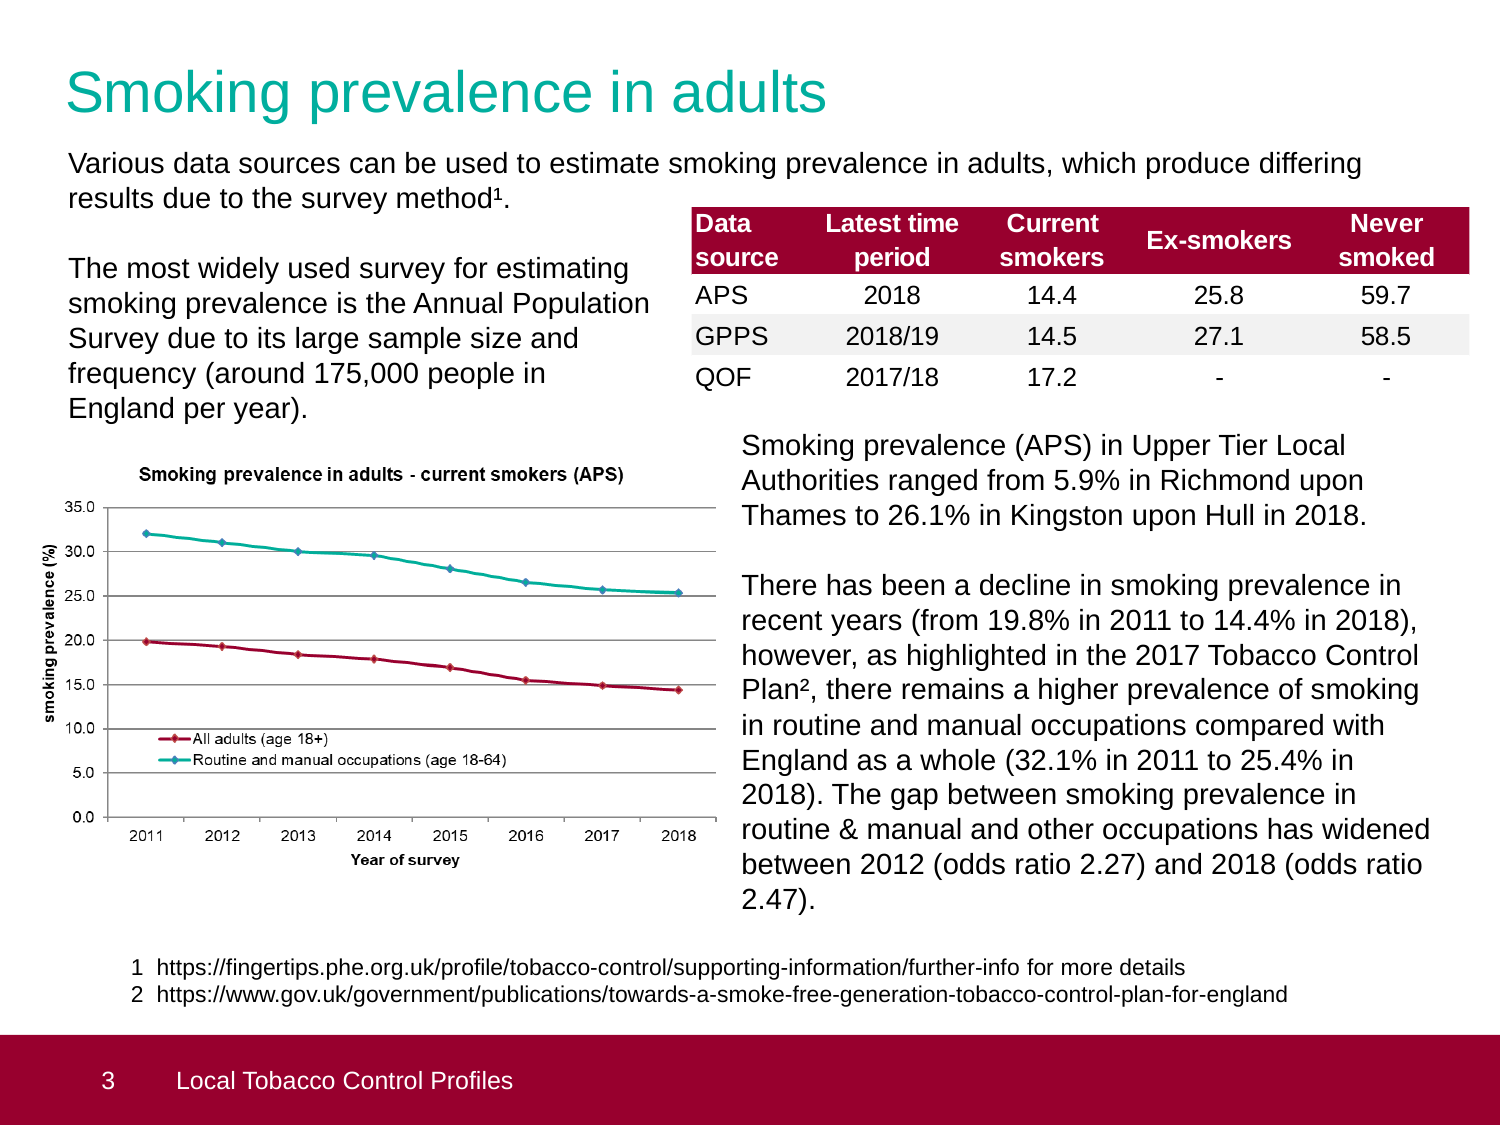

# Smoking prevalence in adults
Various data sources can be used to estimate smoking prevalence in adults, which produce differing results due to the survey method¹.
The most widely used survey for estimating
smoking prevalence is the Annual Population
Survey due to its large sample size and
frequency (around 175,000 people in
England per year).
Smoking prevalence (APS) in Upper Tier Local Authorities ranged from 5.9% in Richmond upon Thames to 26.1% in Kingston upon Hull in 2018.
There has been a decline in smoking prevalence in recent years (from 19.8% in 2011 to 14.4% in 2018), however, as highlighted in the 2017 Tobacco Control Plan², there remains a higher prevalence of smoking in routine and manual occupations compared with England as a whole (32.1% in 2011 to 25.4% in 2018). The gap between smoking prevalence in routine & manual and other occupations has widened between 2012 (odds ratio 2.27) and 2018 (odds ratio 2.47).
1 https://fingertips.phe.org.uk/profile/tobacco-control/supporting-information/further-info for more details
2 https://www.gov.uk/government/publications/towards-a-smoke-free-generation-tobacco-control-plan-for-england
 3
Local Tobacco Control Profiles